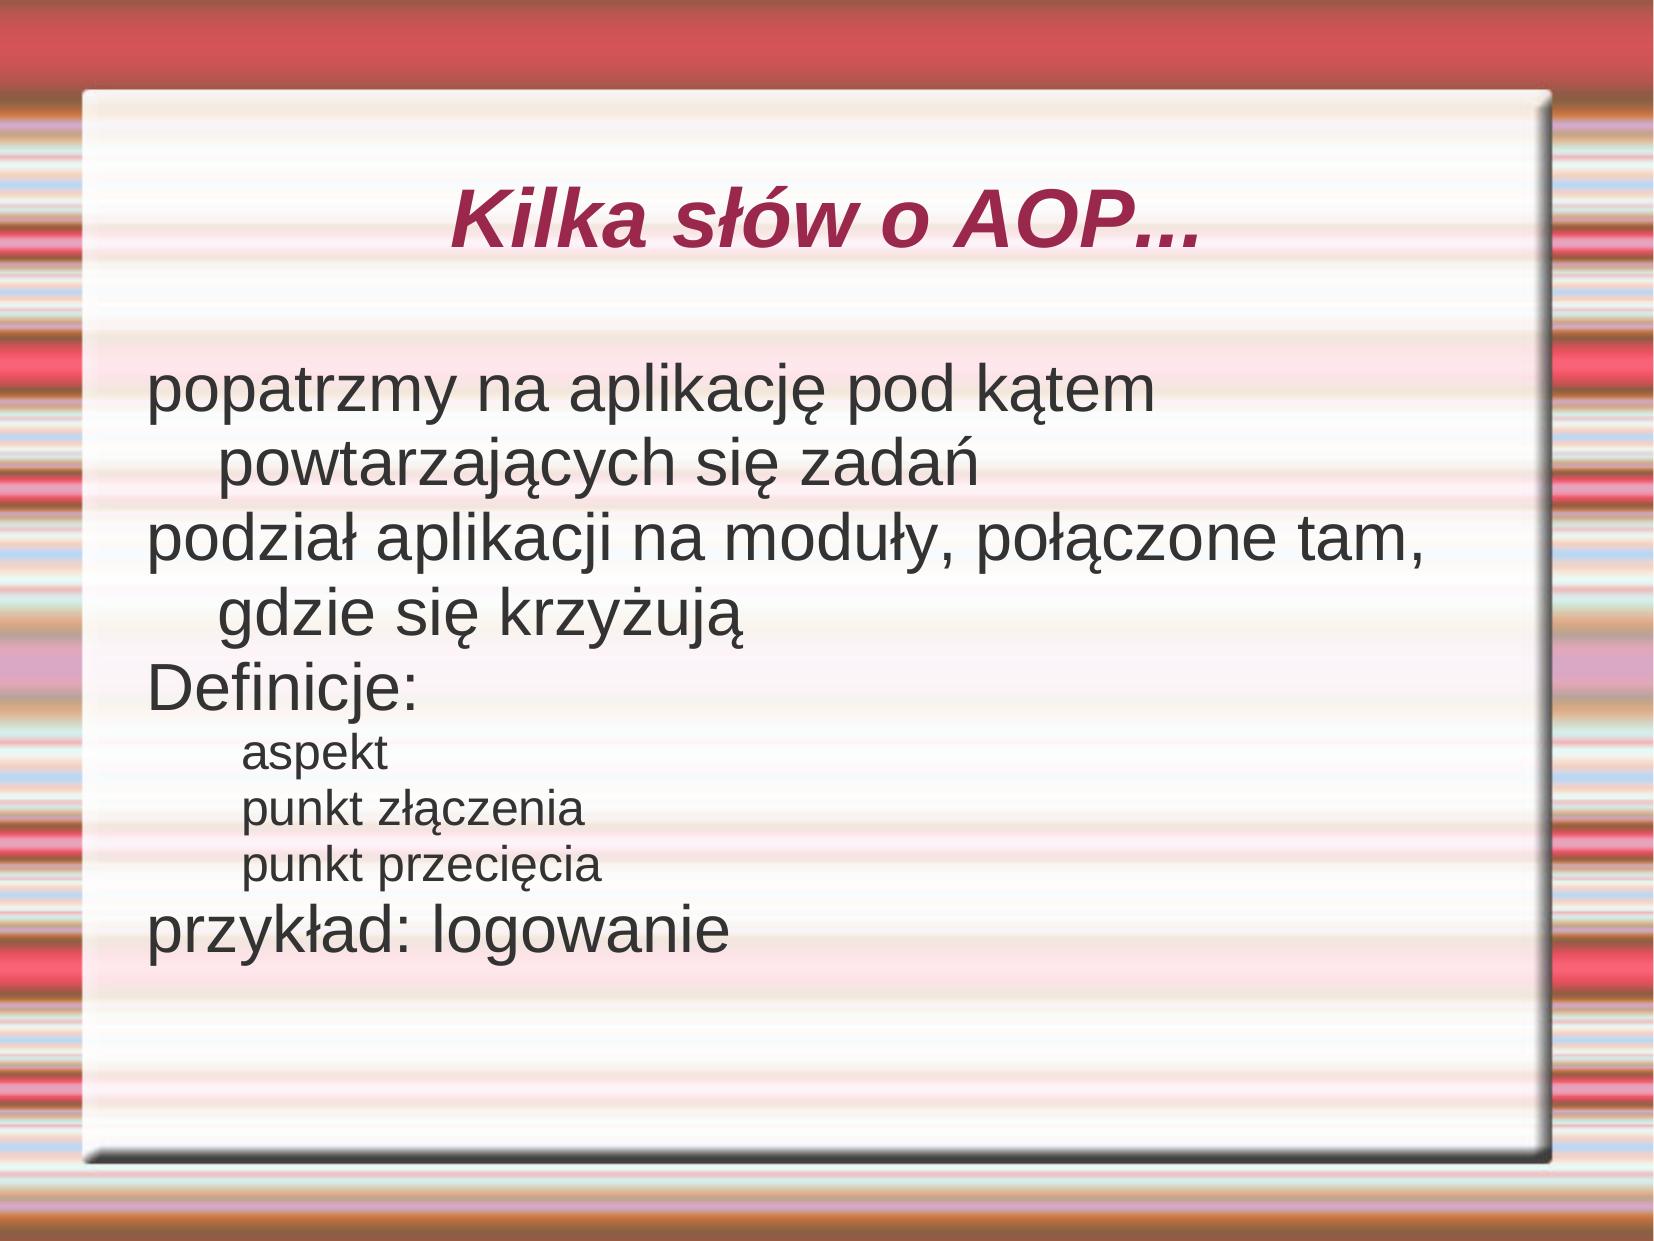

# Kilka słów o AOP...
popatrzmy na aplikację pod kątem powtarzających się zadań
podział aplikacji na moduły, połączone tam, gdzie się krzyżują
Definicje:
aspekt
punkt złączenia
punkt przecięcia
przykład: logowanie